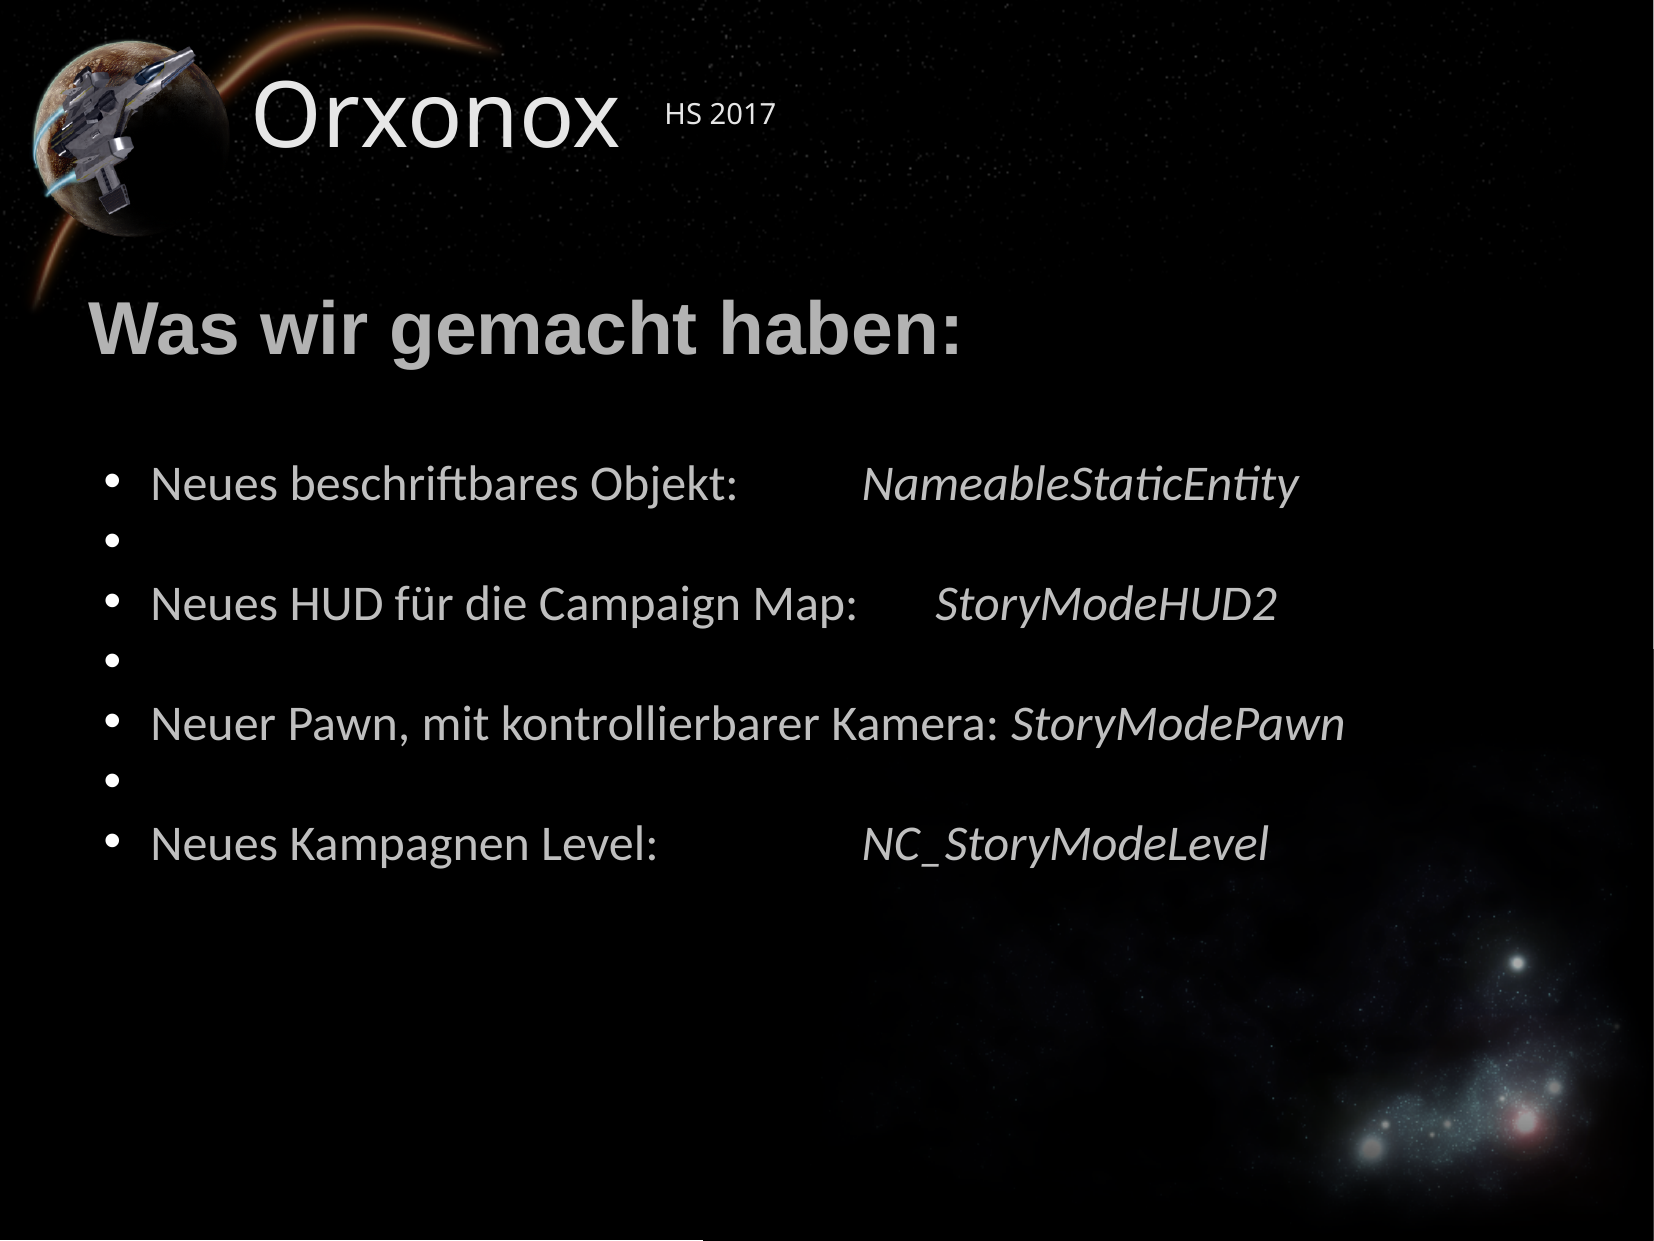

Was wir gemacht haben:
Neues beschriftbares Objekt: 		NameableStaticEntity
Neues HUD für die Campaign Map: 	StoryModeHUD2
Neuer Pawn, mit kontrollierbarer Kamera: StoryModePawn
Neues Kampagnen Level: 			NC_StoryModeLevel